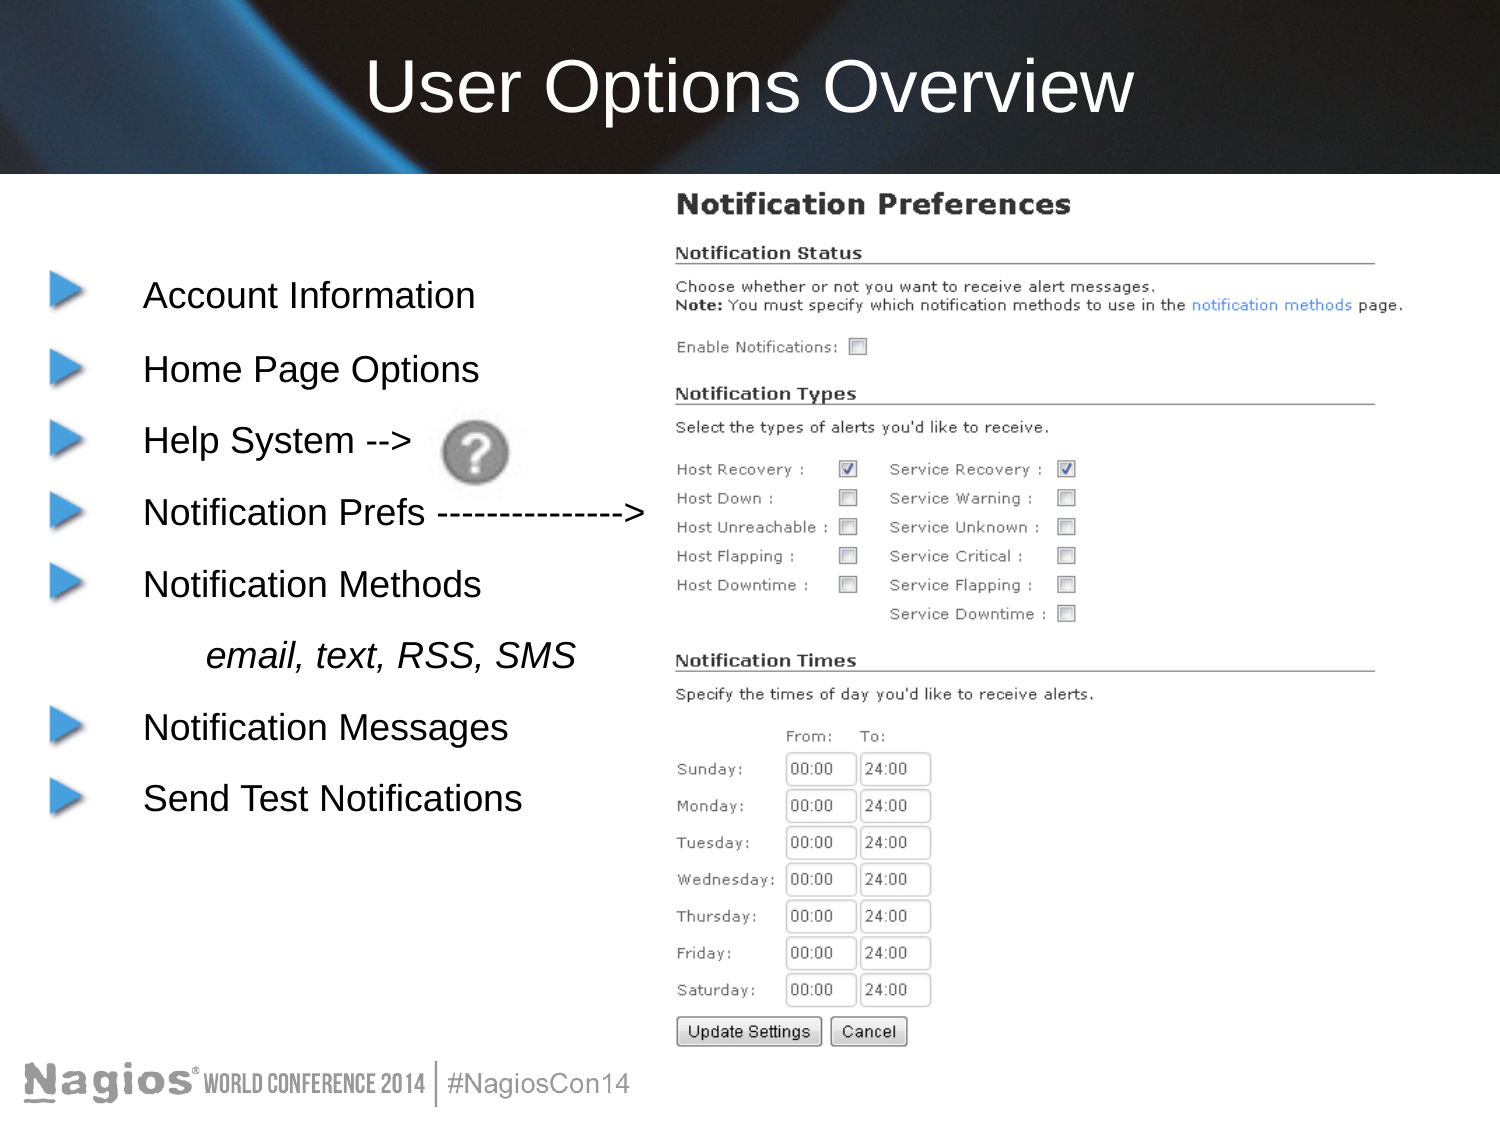

# User Options Overview
 Account Information
 Home Page Options
 Help System -->
 Notification Prefs --------------->
 Notification Methods
 email, text, RSS, SMS
 Notification Messages
 Send Test Notifications